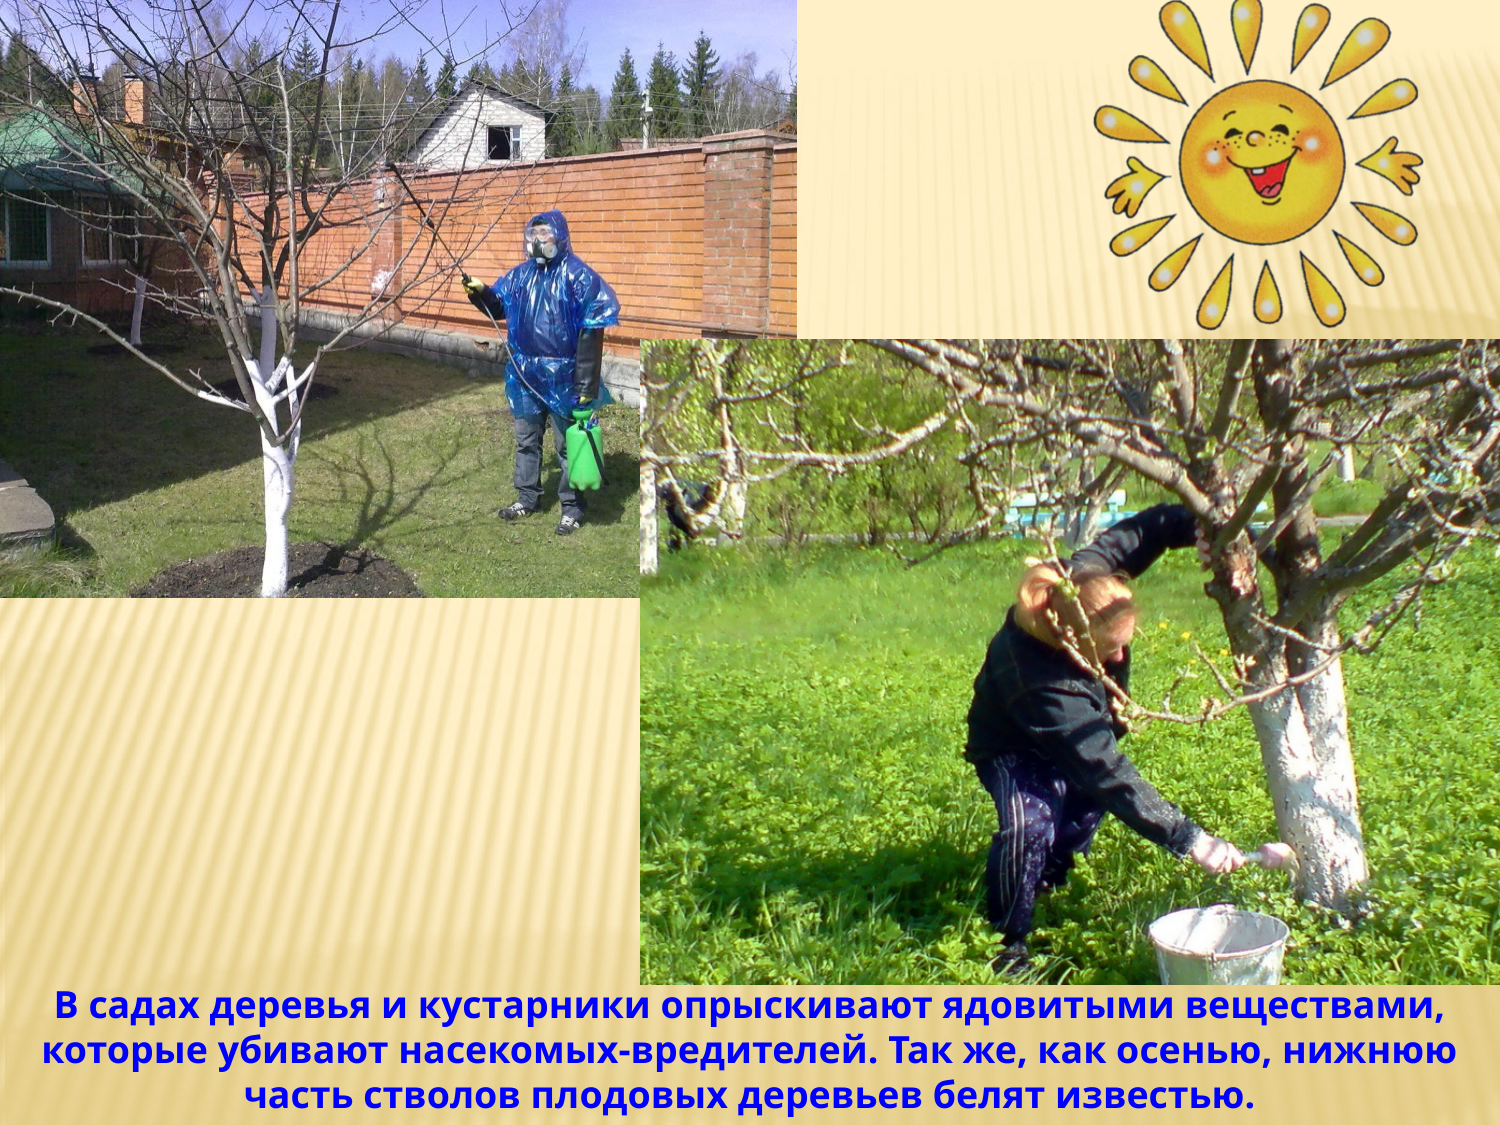

В садах деревья и кустарники опрыскивают ядовитыми веществами, которые убивают насекомых-вредителей. Так же, как осенью, нижнюю часть стволов плодовых деревьев белят известью.